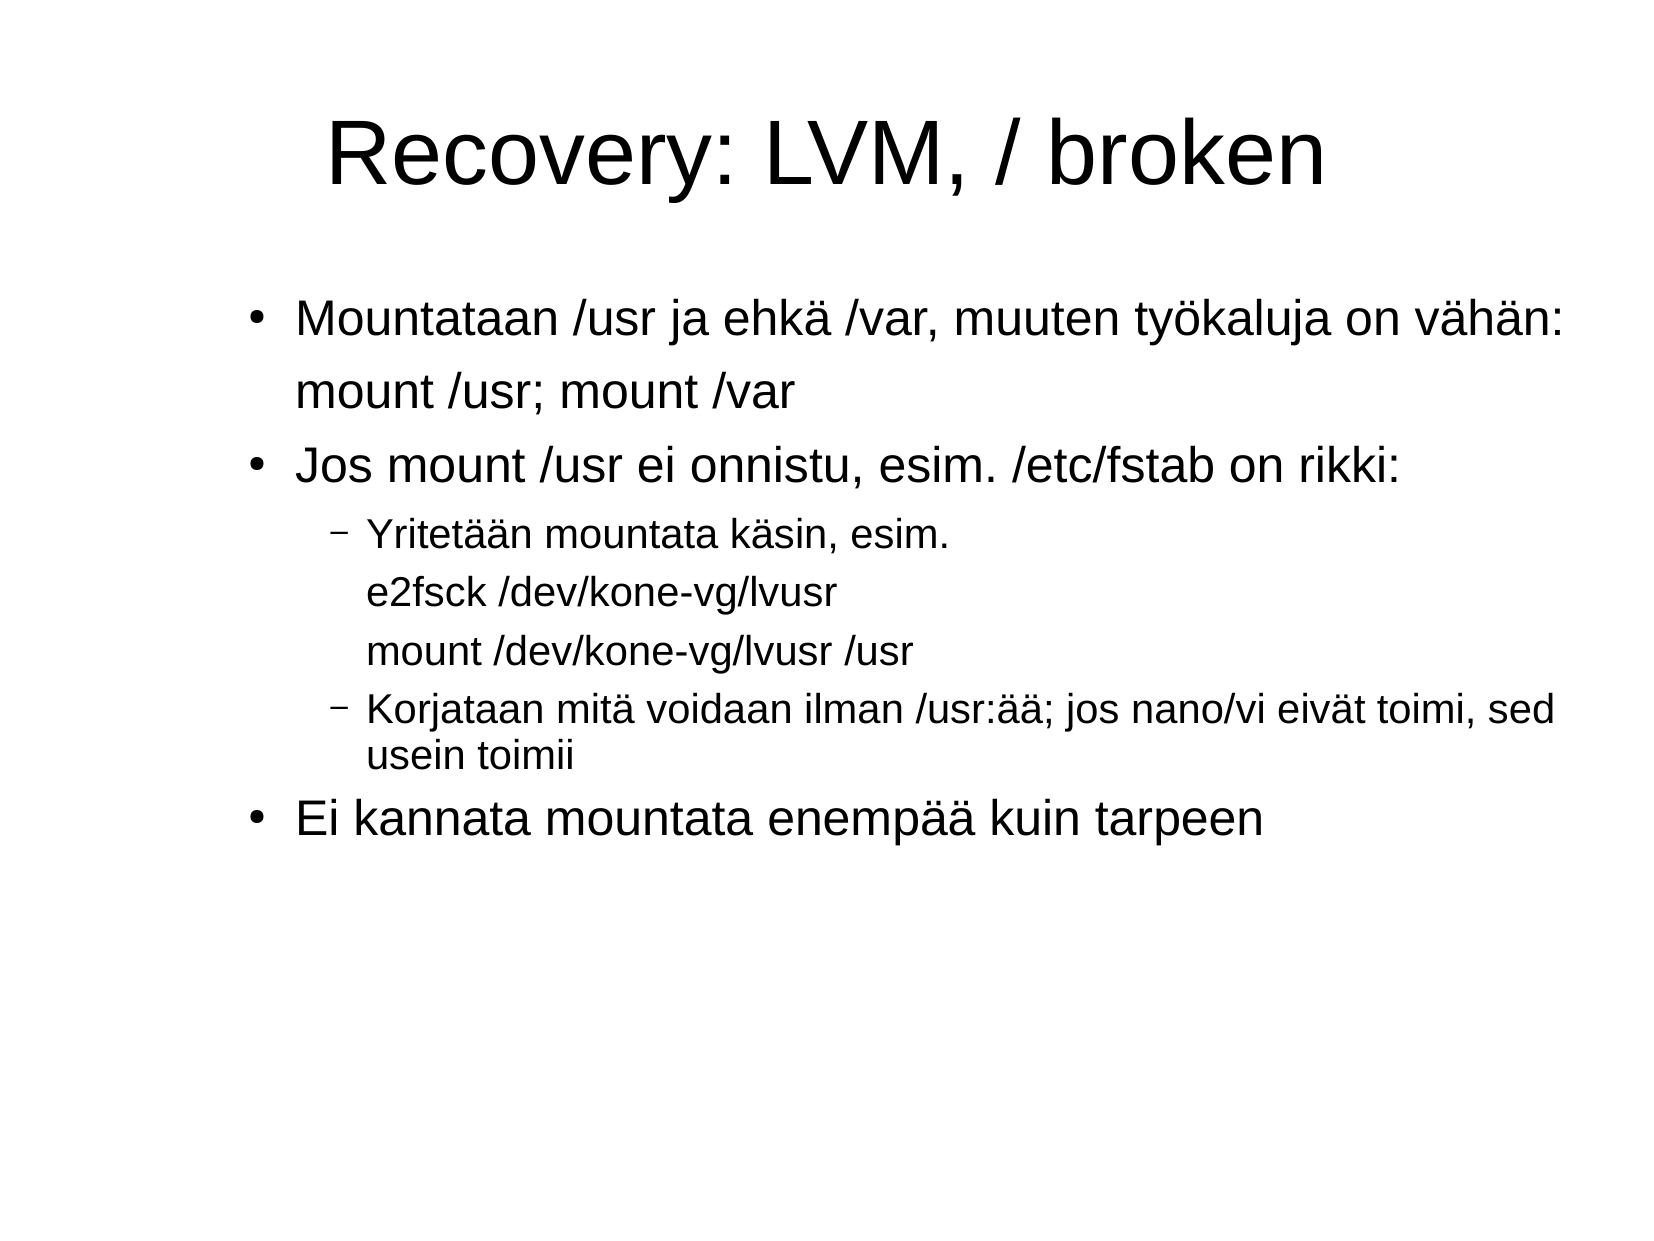

# Recovery: LVM, / broken
Mountataan /usr ja ehkä /var, muuten työkaluja on vähän:
mount /usr; mount /var
Jos mount /usr ei onnistu, esim. /etc/fstab on rikki:
Yritetään mountata käsin, esim.
e2fsck /dev/kone-vg/lvusr
mount /dev/kone-vg/lvusr /usr
Korjataan mitä voidaan ilman /usr:ää; jos nano/vi eivät toimi, sed usein toimii
Ei kannata mountata enempää kuin tarpeen